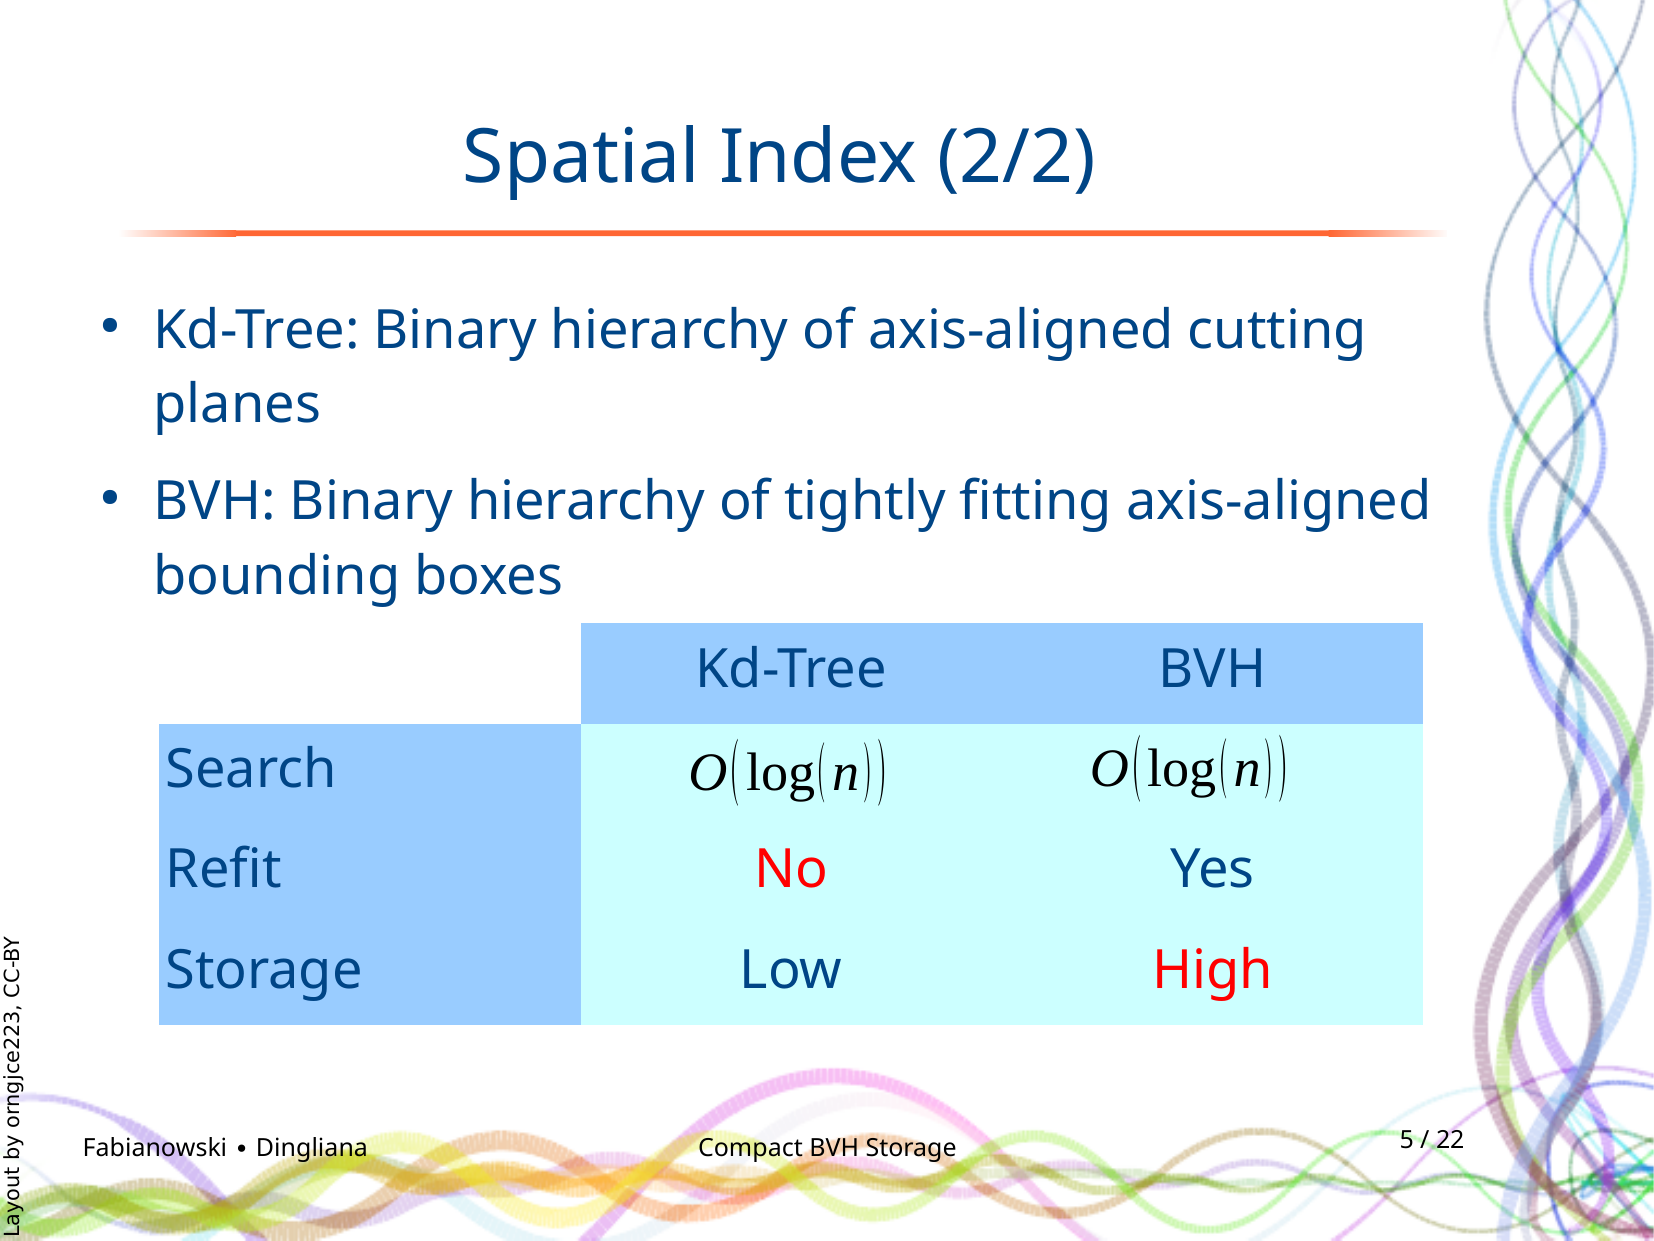

# Spatial Index (2/2)
Kd-Tree: Binary hierarchy of axis-aligned cutting planes
BVH: Binary hierarchy of tightly fitting axis-aligned bounding boxes
| | Kd-Tree | BVH |
| --- | --- | --- |
| Search | | |
| Refit | No | Yes |
| Storage | Low | High |
	5 / 22